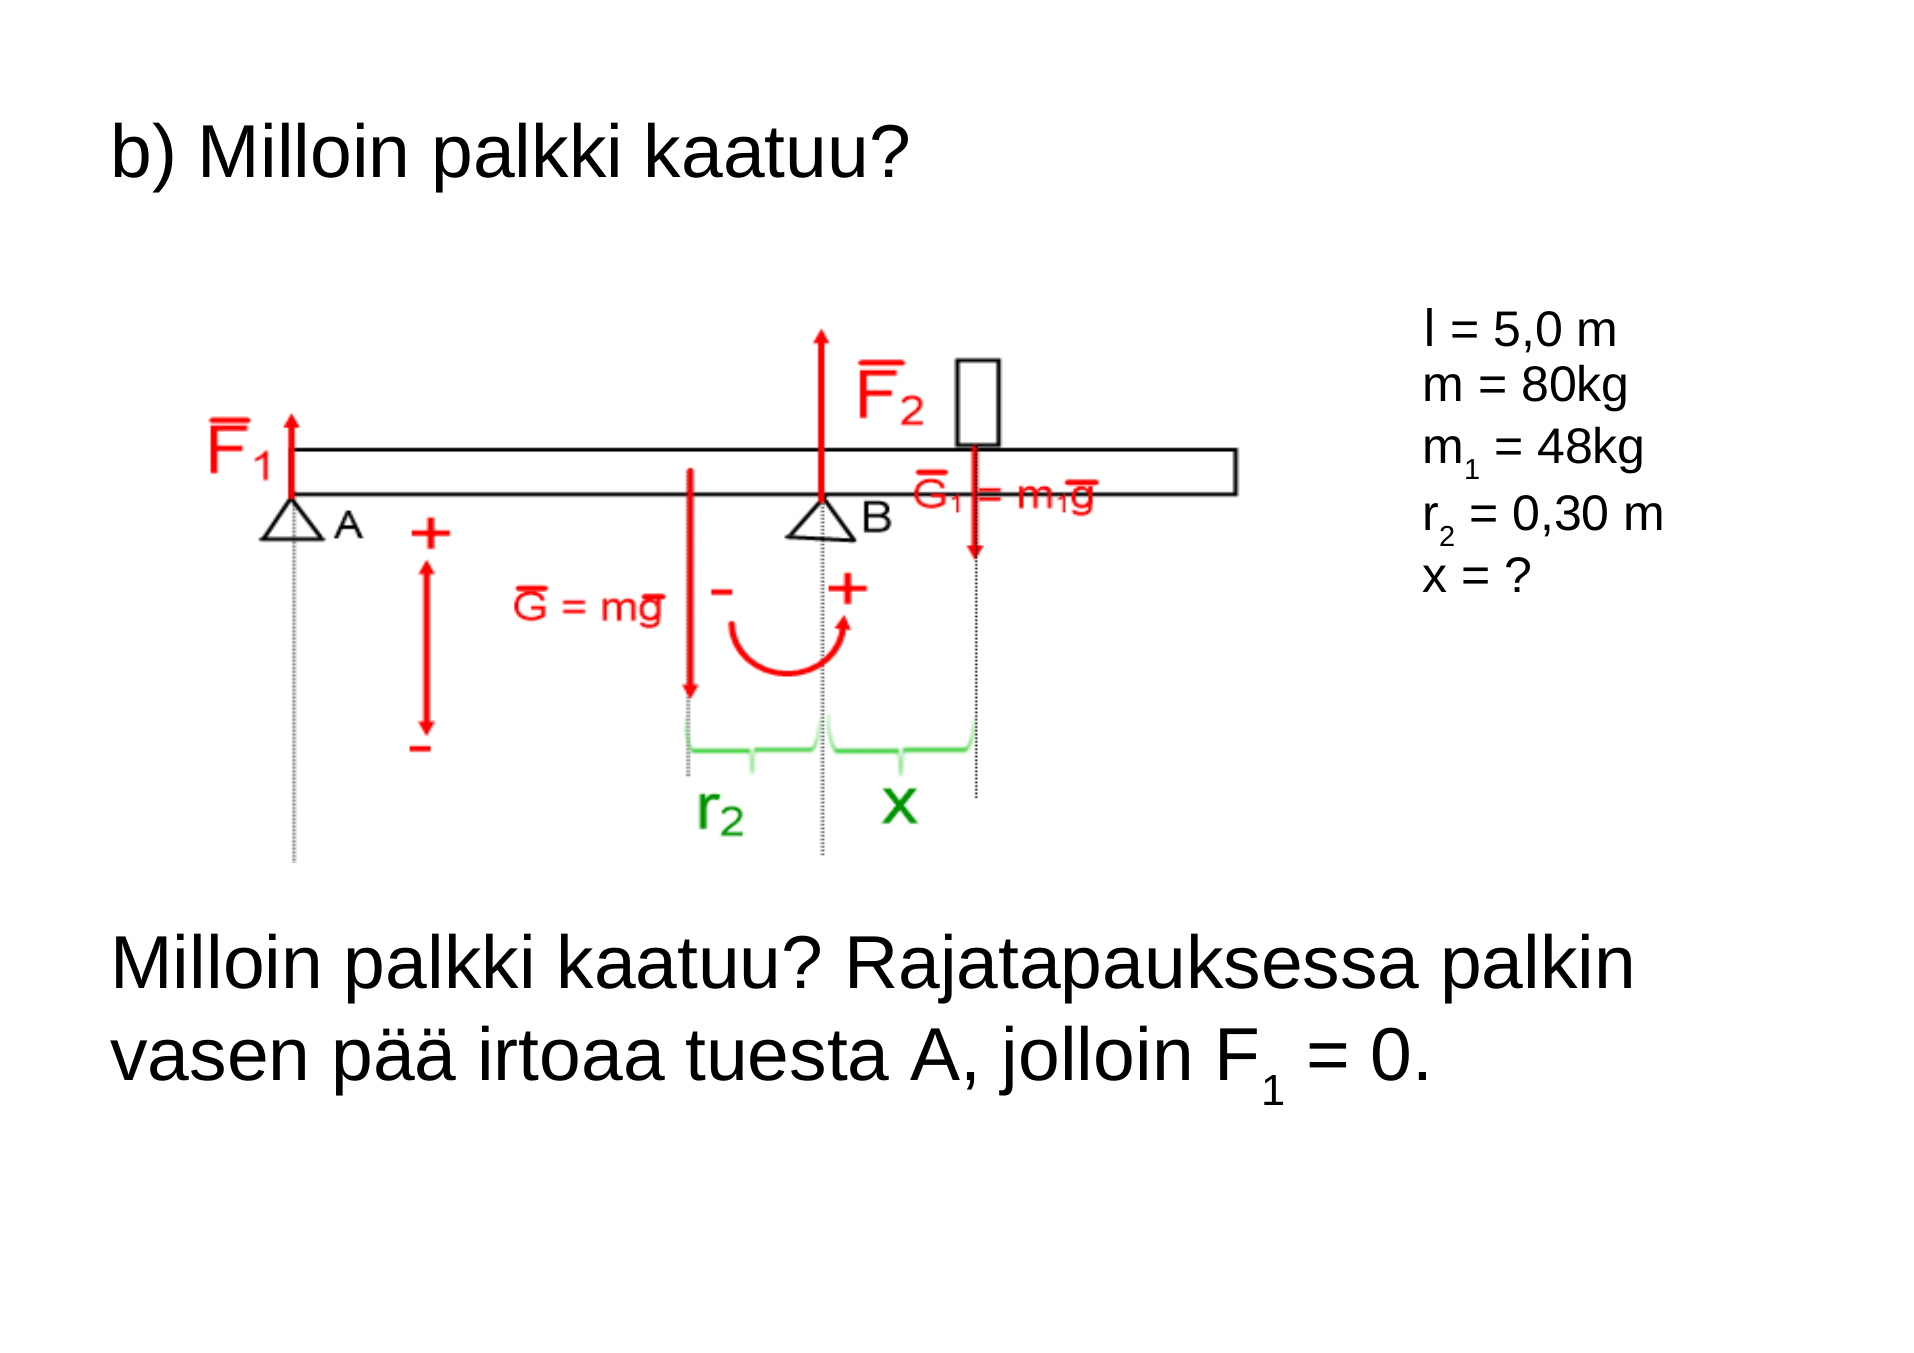

b) Milloin palkki kaatuu?
l = 5,0 m
m = 80kg
m1 = 48kg
r2 = 0,30 m
x = ?
Milloin palkki kaatuu? Rajatapauksessa palkin vasen pää irtoaa tuesta A, jolloin F1 = 0.